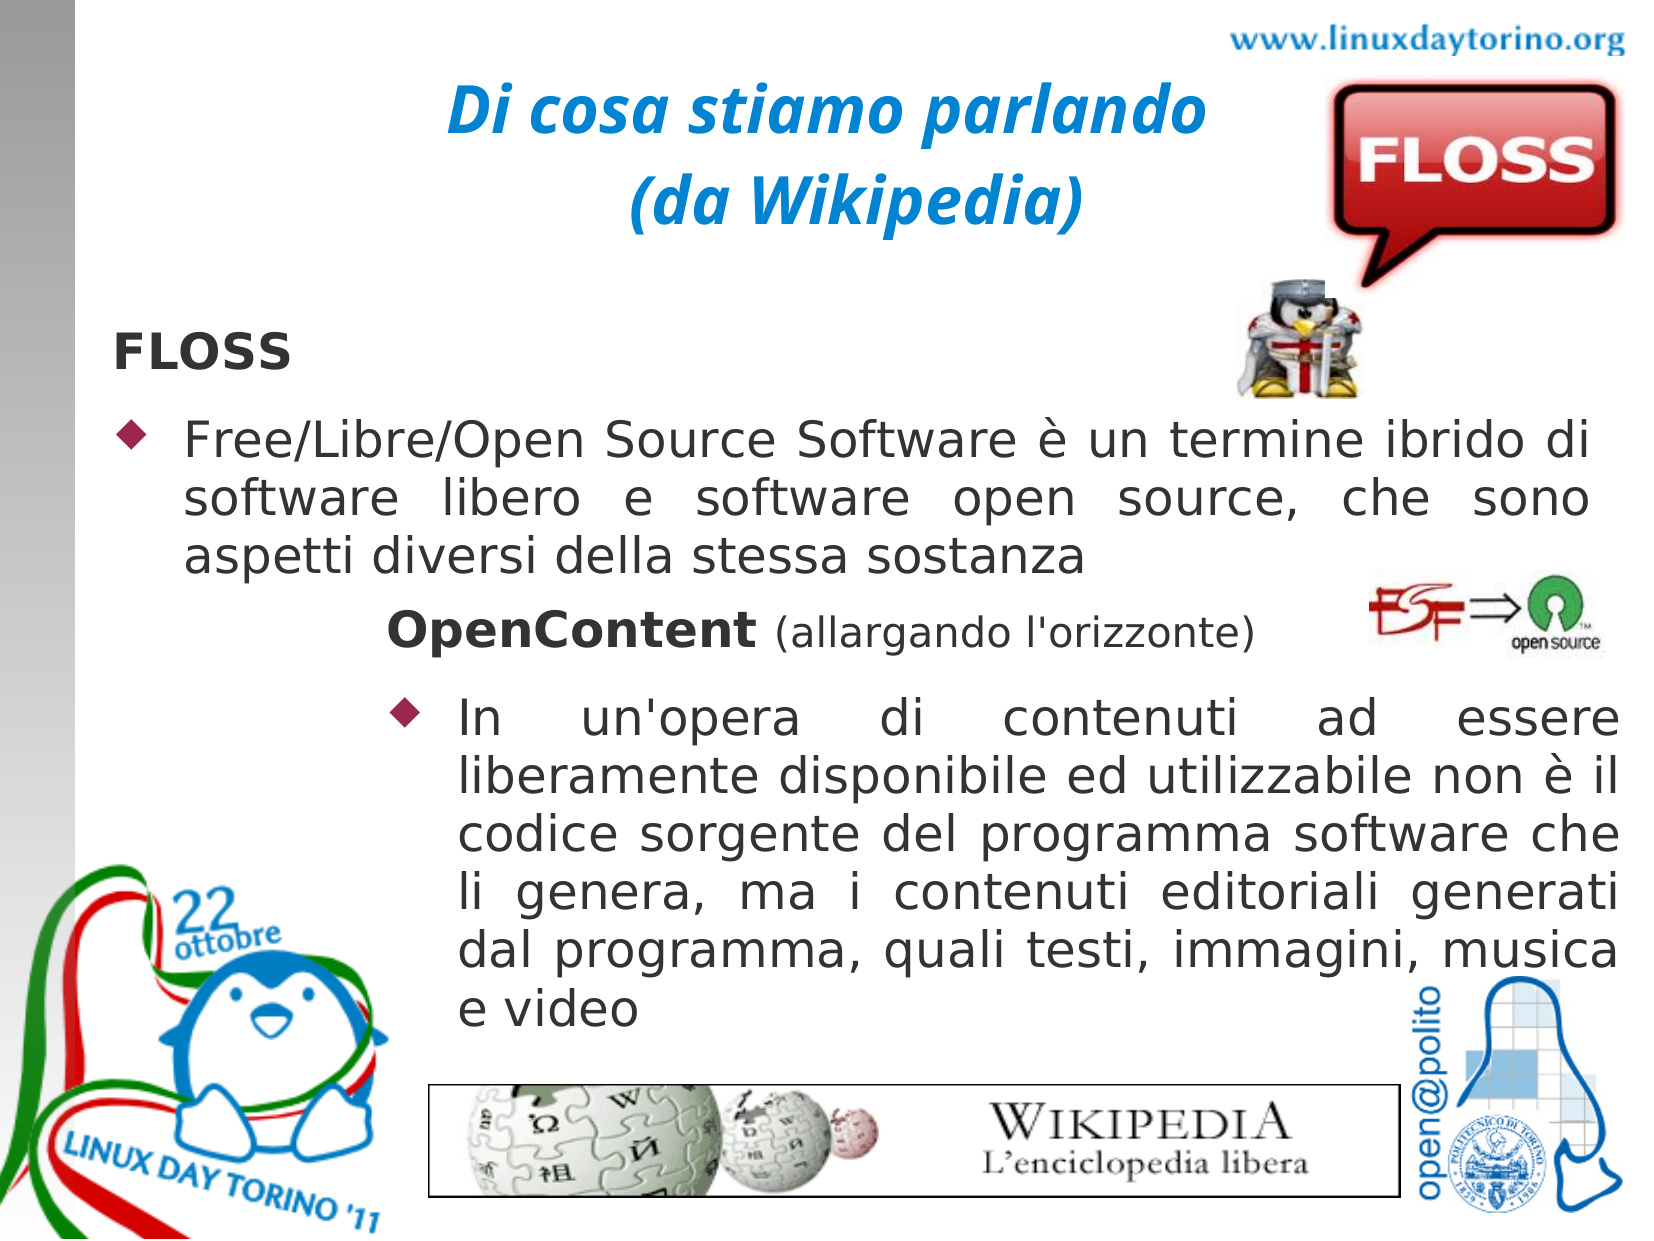

# Di cosa stiamo parlando (da Wikipedia)
FLOSS
Free/Libre/Open Source Software è un termine ibrido di software libero e software open source, che sono aspetti diversi della stessa sostanza
OpenContent (allargando l'orizzonte)
In un'opera di contenuti ad essere liberamente disponibile ed utilizzabile non è il codice sorgente del programma software che li genera, ma i contenuti editoriali generati dal programma, quali testi, immagini, musica e video